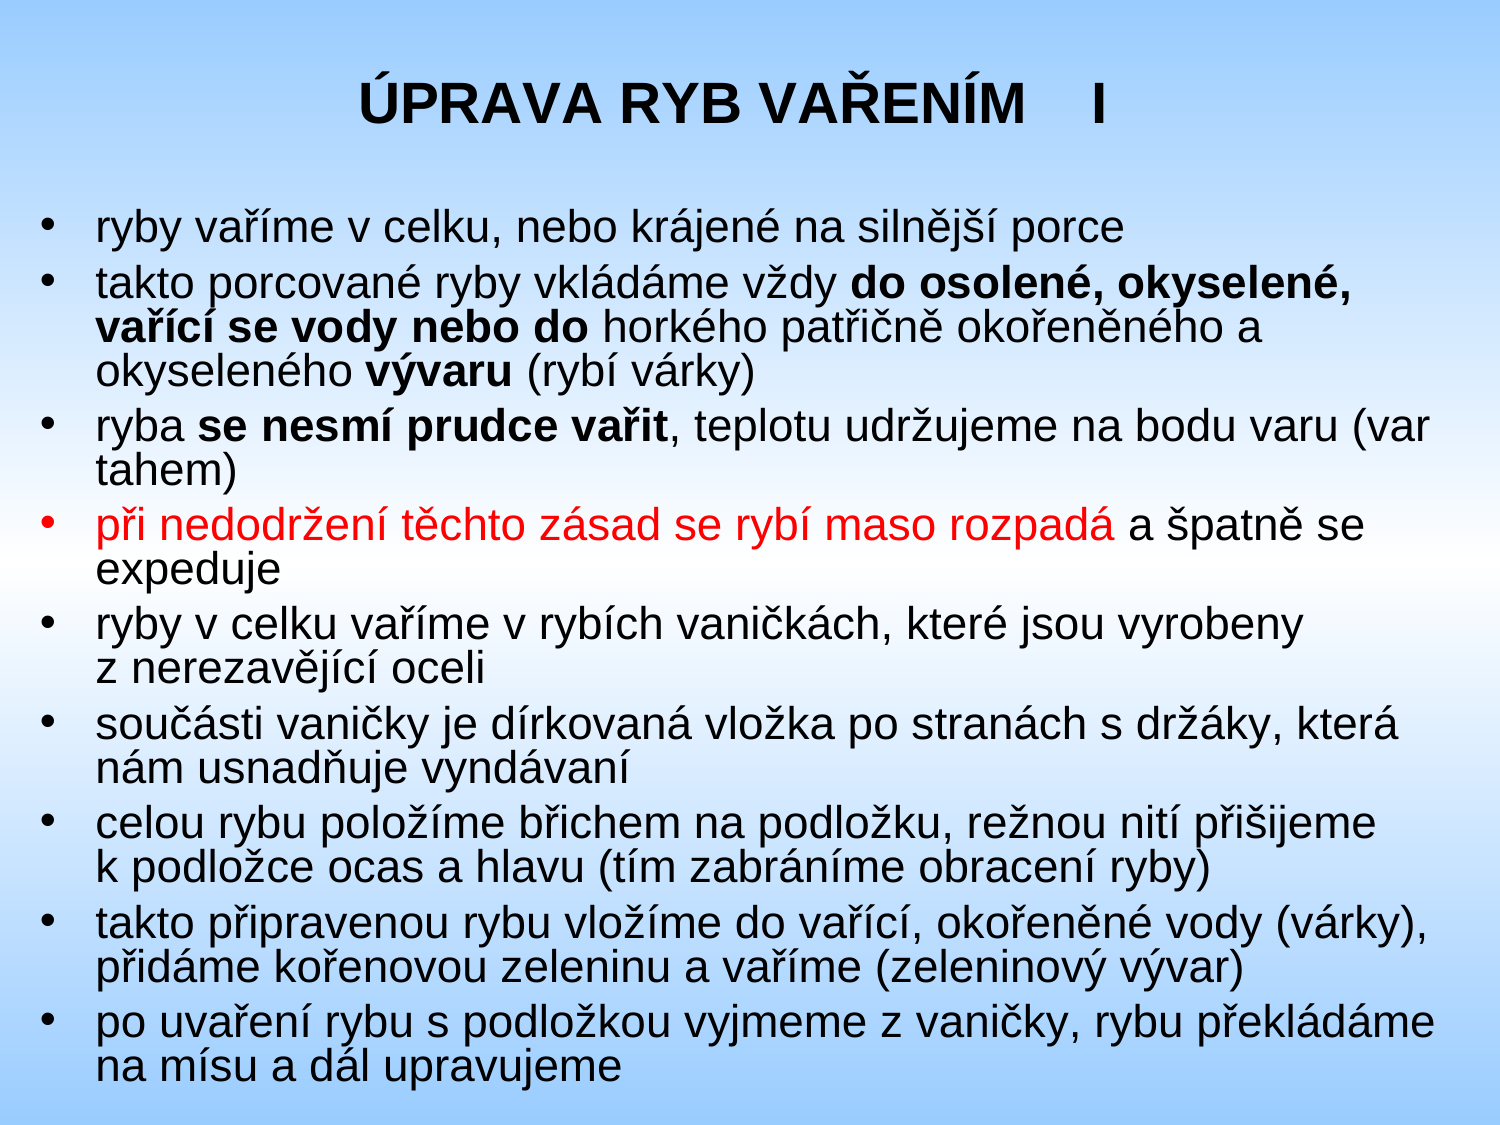

# ÚPRAVA RYB VAŘENÍM	I
ryby vaříme v celku, nebo krájené na silnější porce
takto porcované ryby vkládáme vždy do osolené, okyselené, vařící se vody nebo do horkého patřičně okořeněného a okyseleného vývaru (rybí várky)
ryba se nesmí prudce vařit, teplotu udržujeme na bodu varu (var tahem)
při nedodržení těchto zásad se rybí maso rozpadá a špatně se expeduje
ryby v celku vaříme v rybích vaničkách, které jsou vyrobeny z nerezavějící oceli
součásti vaničky je dírkovaná vložka po stranách s držáky, která nám usnadňuje vyndávaní
celou rybu položíme břichem na podložku, režnou nití přišijeme k podložce ocas a hlavu (tím zabráníme obracení ryby)
takto připravenou rybu vložíme do vařící, okořeněné vody (várky), přidáme kořenovou zeleninu a vaříme (zeleninový vývar)
po uvaření rybu s podložkou vyjmeme z vaničky, rybu překládáme na mísu a dál upravujeme